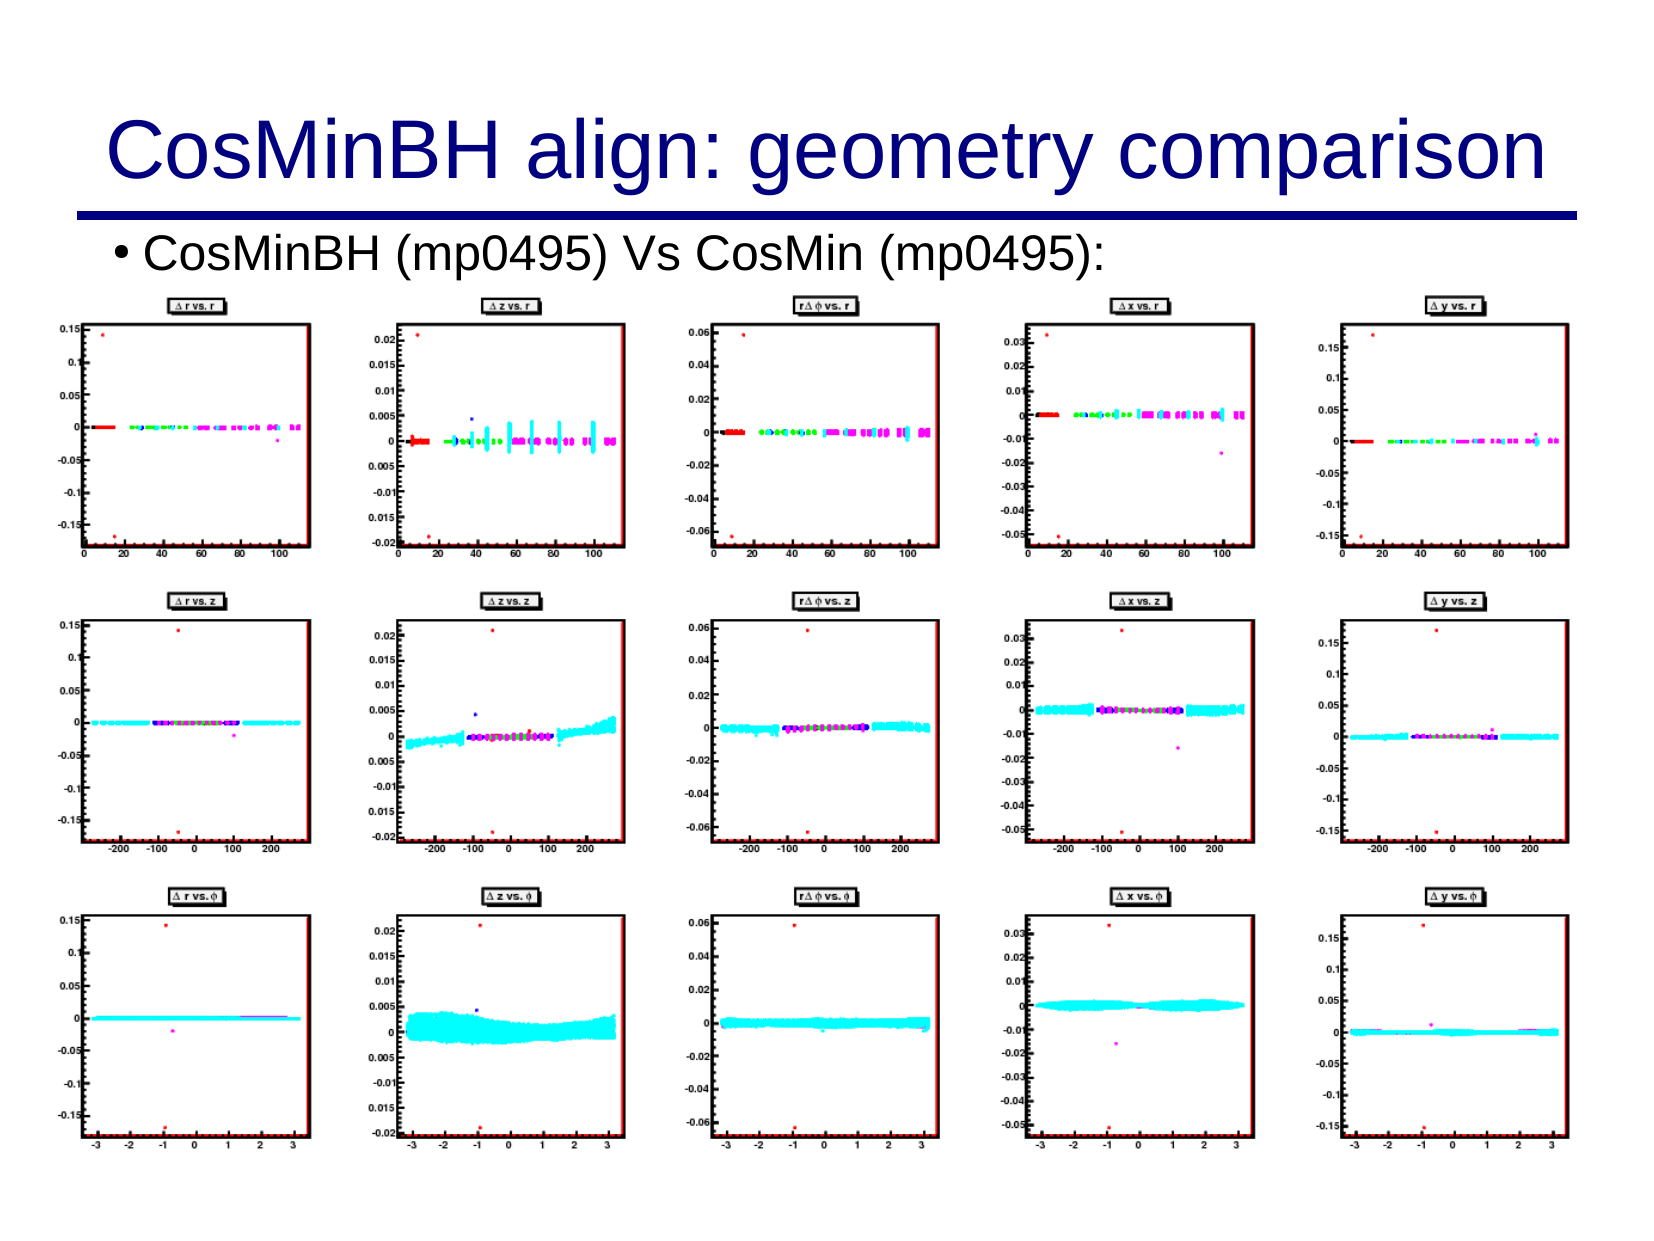

# CosMinBH align: geometry comparison
CosMinBH (mp0495) Vs CosMin (mp0495):
14